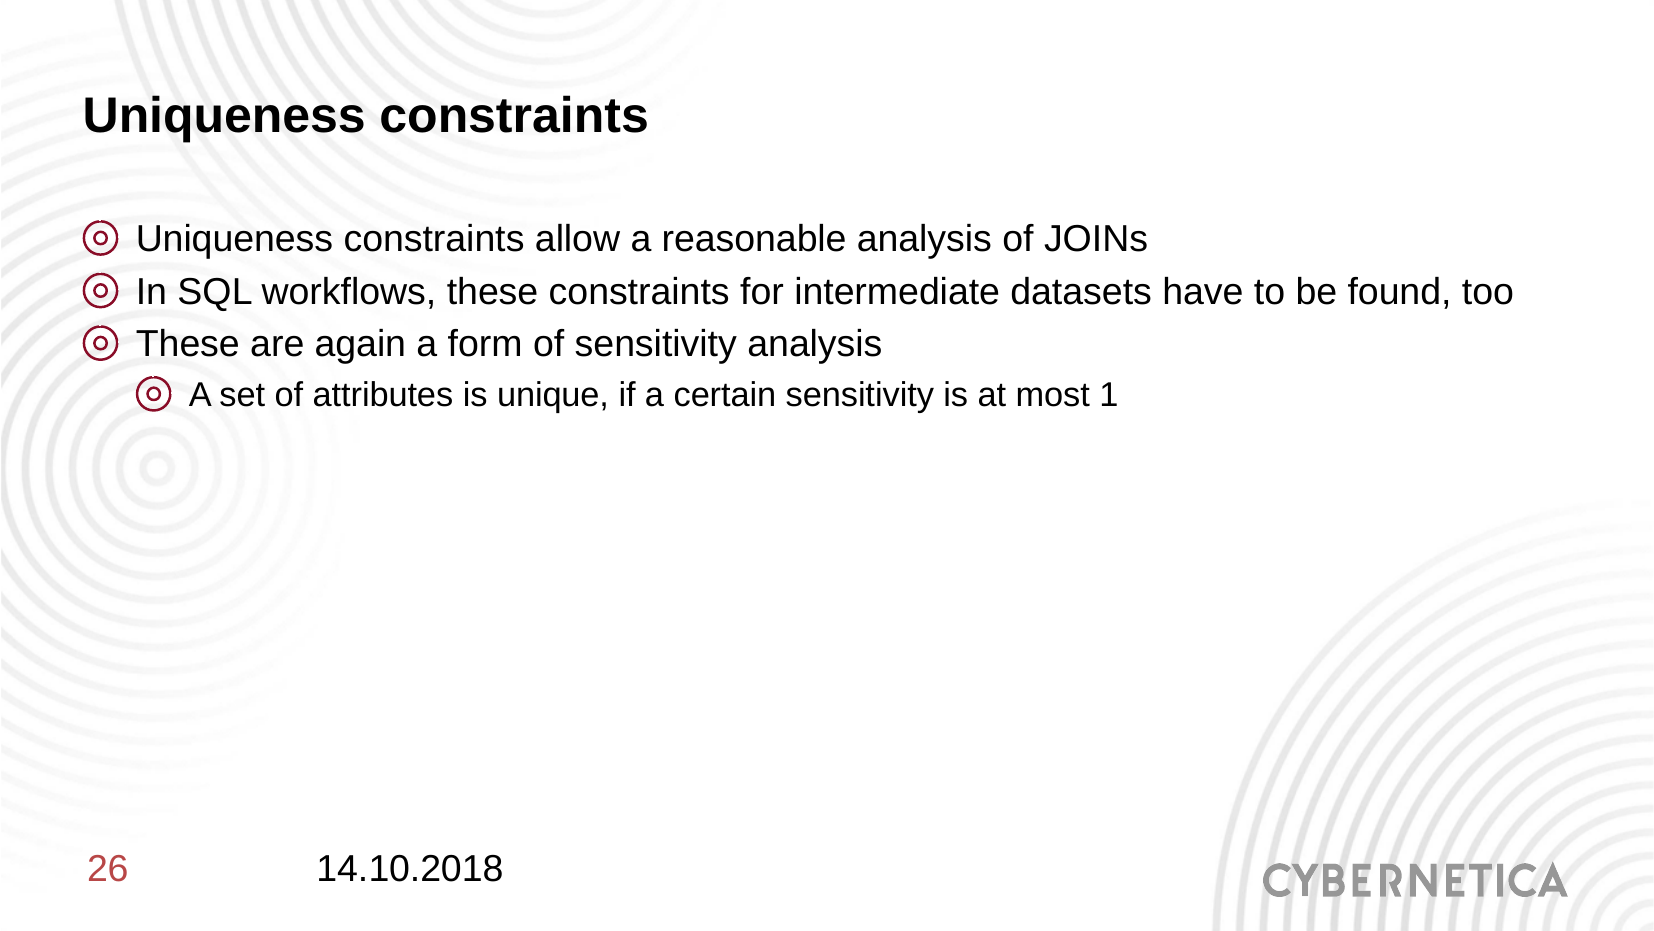

# Uniqueness constraints
Uniqueness constraints allow a reasonable analysis of JOINs
In SQL workflows, these constraints for intermediate datasets have to be found, too
These are again a form of sensitivity analysis
A set of attributes is unique, if a certain sensitivity is at most 1
26
01.04.2000